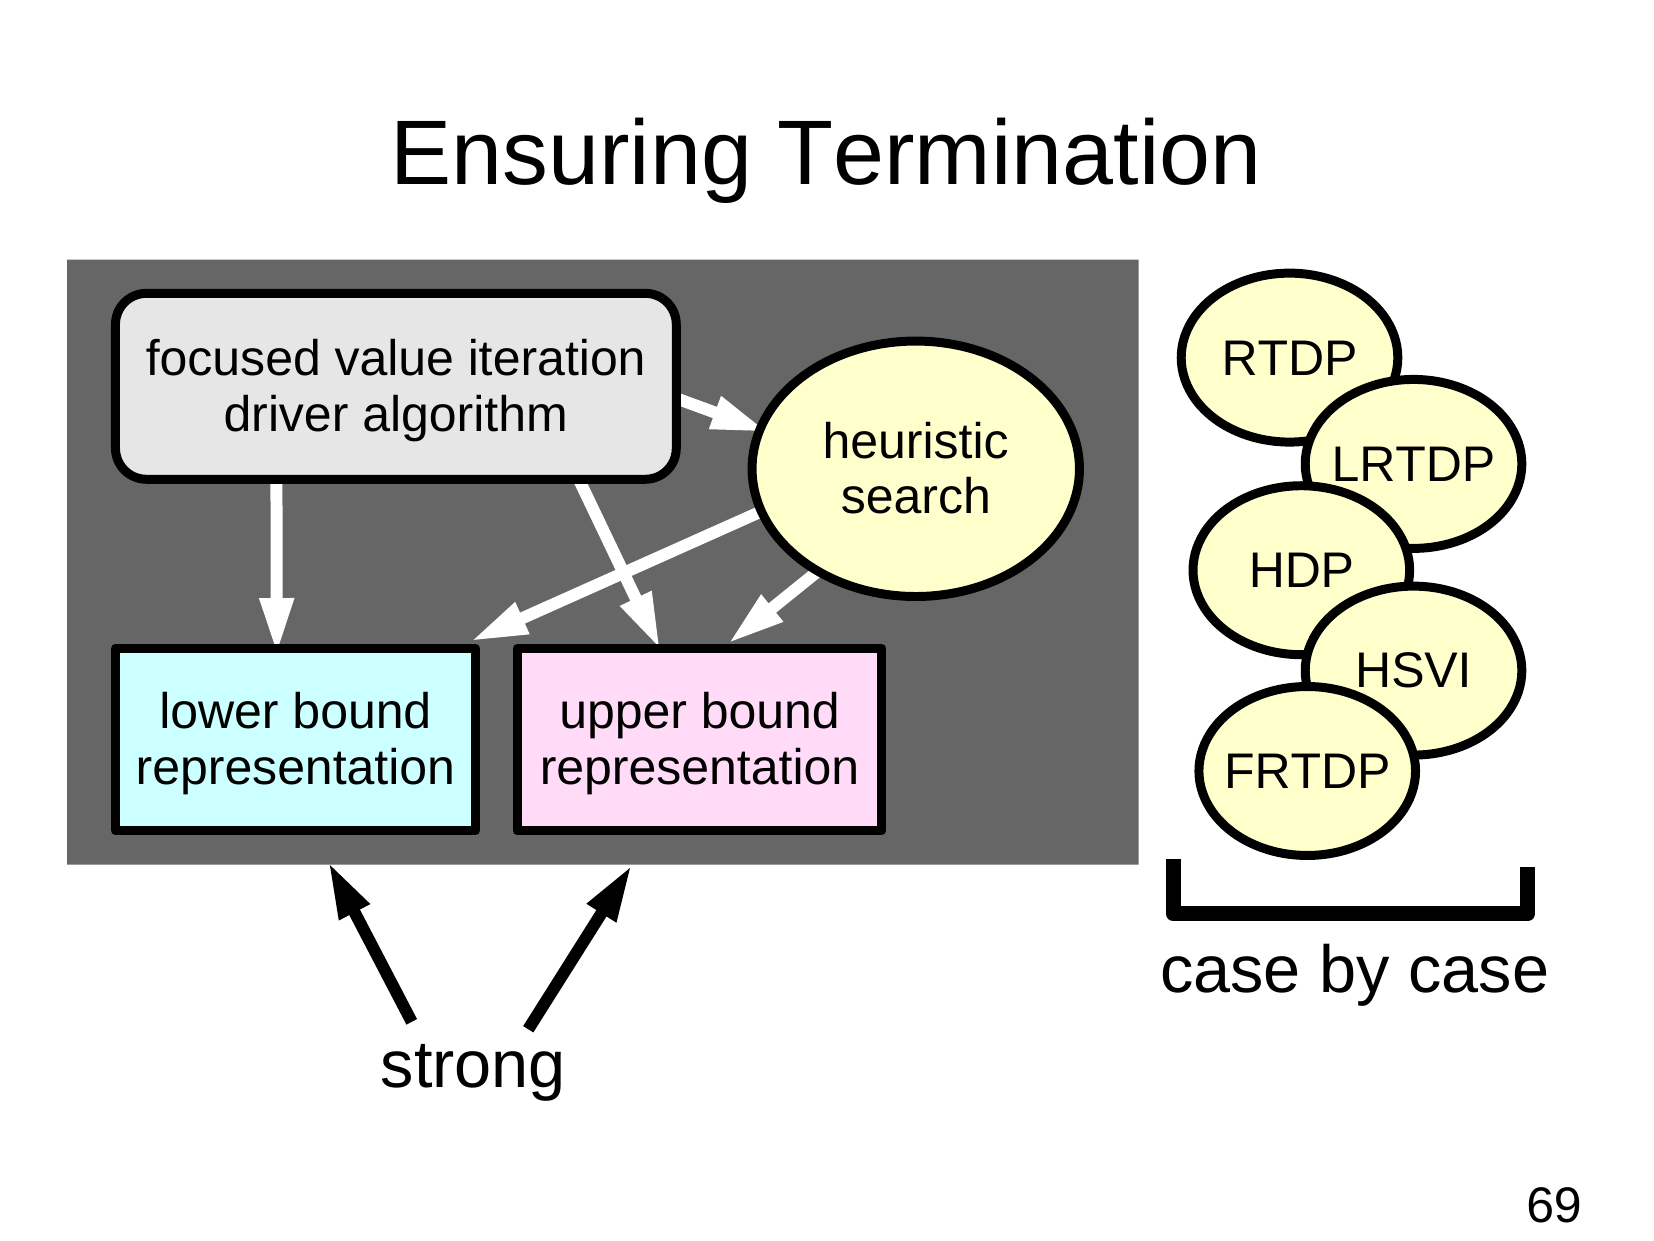

# Ensuring Termination
RTDP
focused value iteration
driver algorithm
heuristic
search
LRTDP
HDP
HSVI
lower bound
representation
upper bound
representation
FRTDP
case by case
strong